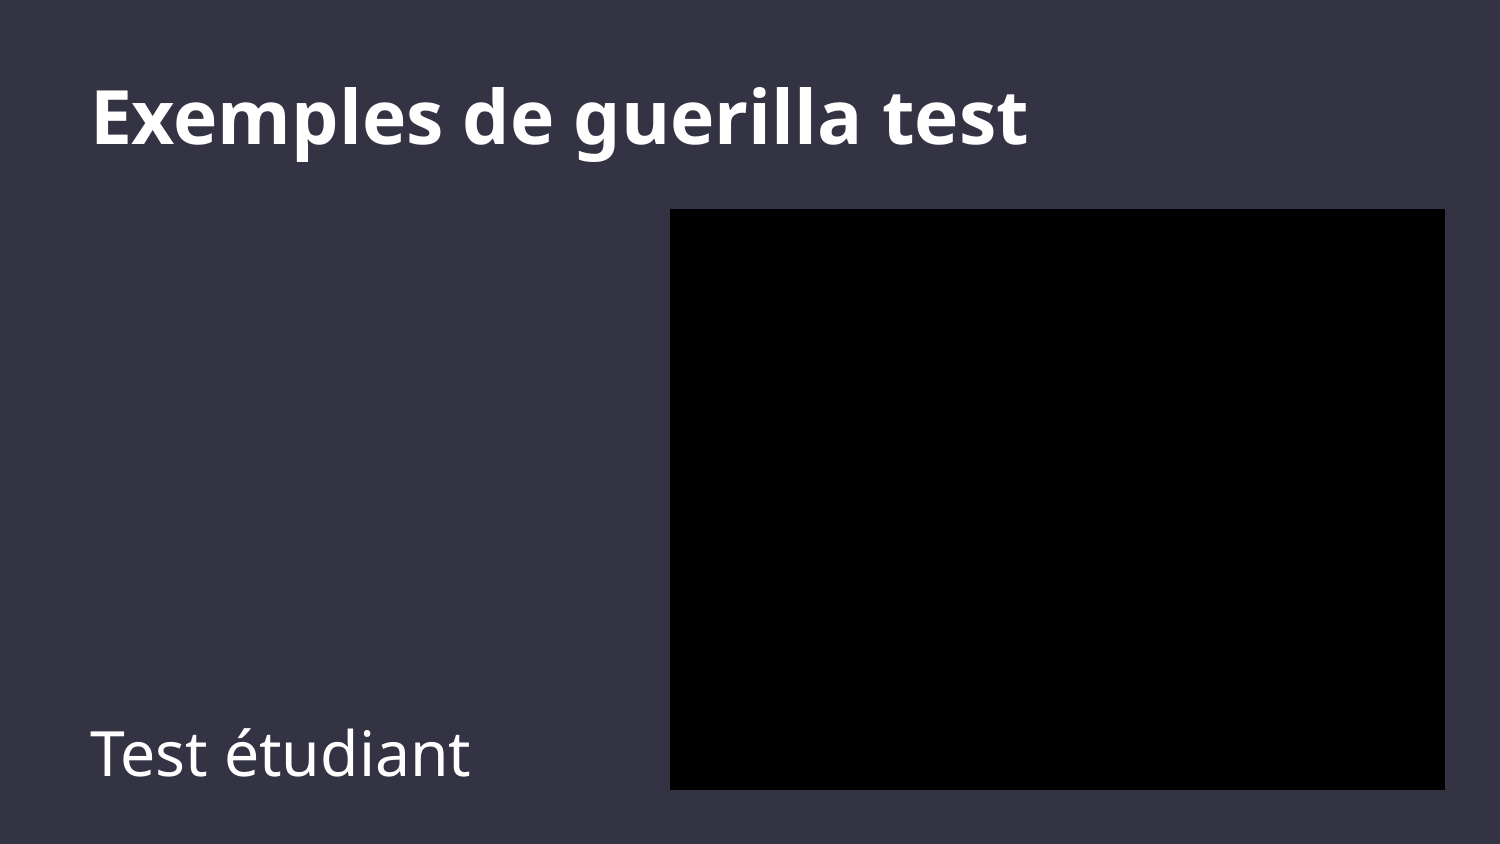

# Exemples de guerilla test
Test étudiant